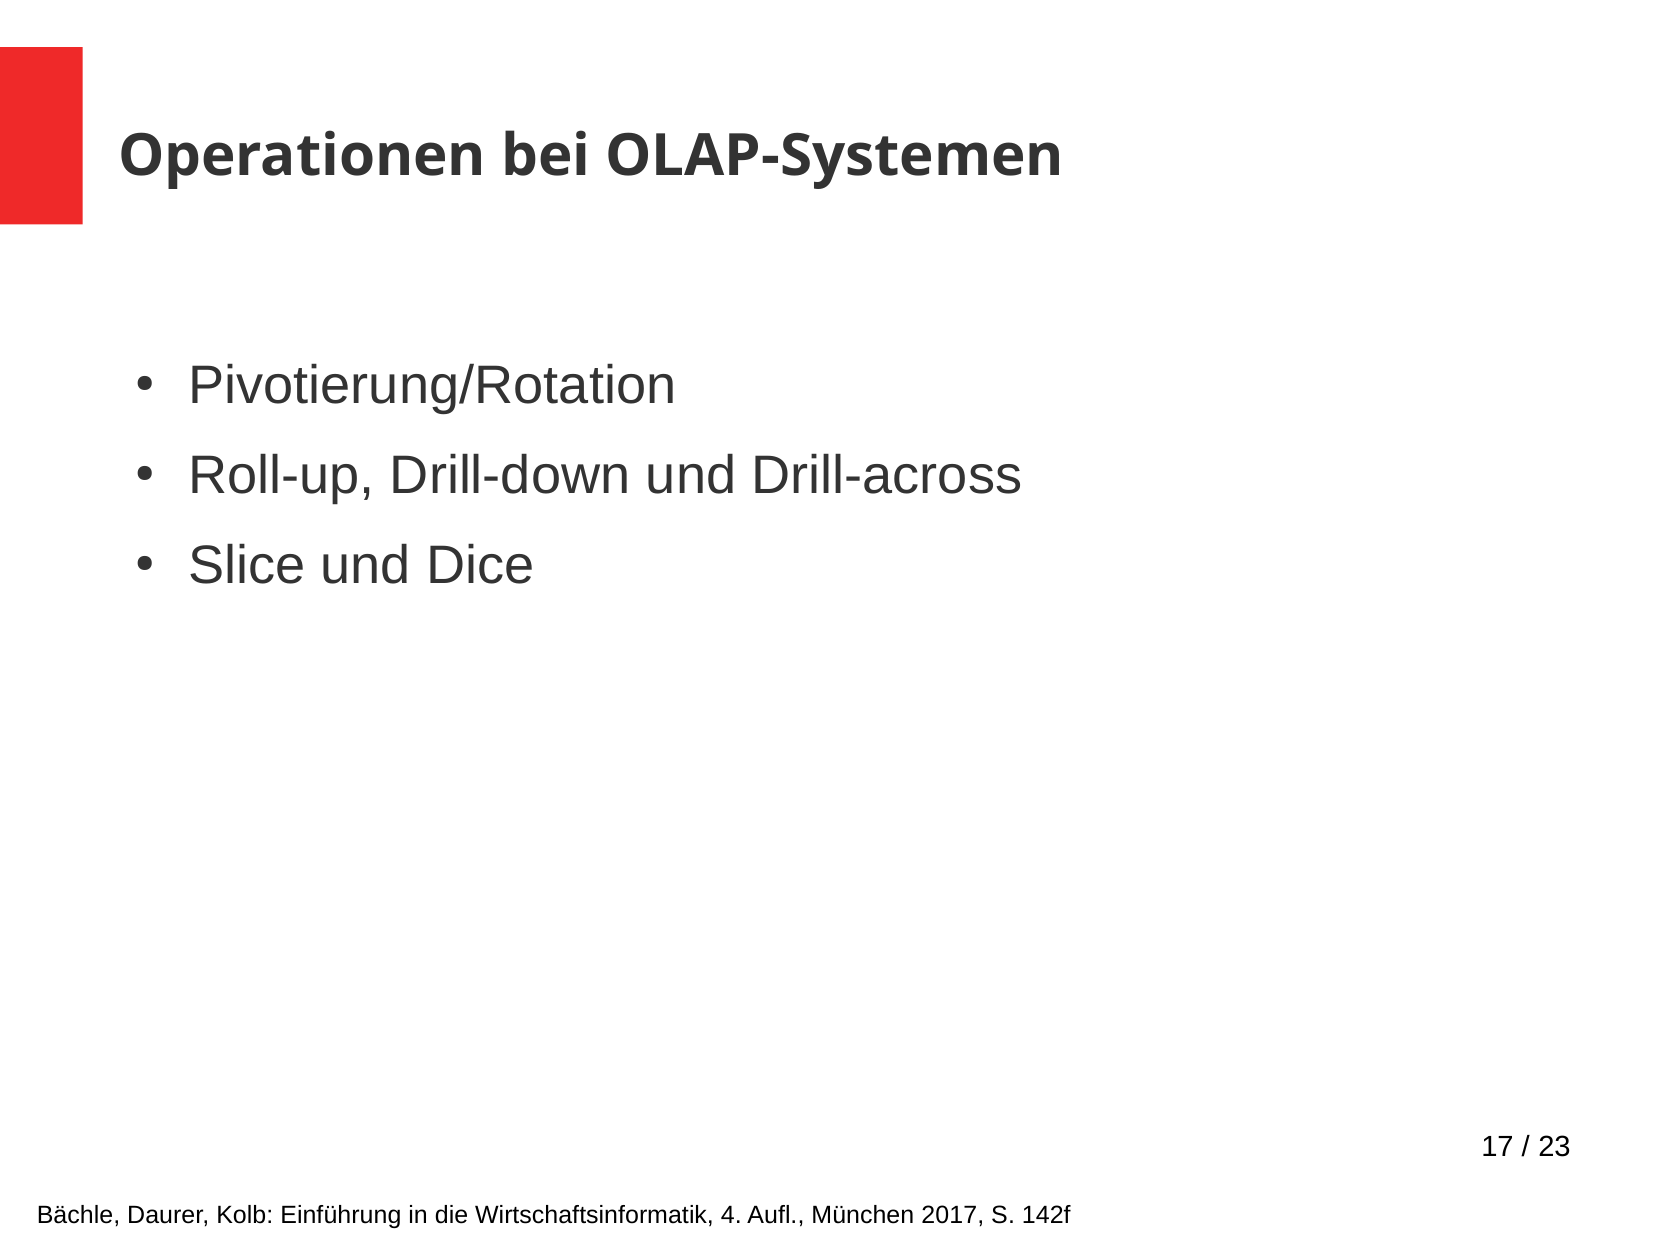

# Operationen bei OLAP-Systemen
Pivotierung/Rotation
Roll-up, Drill-down und Drill-across
Slice und Dice
17
Bächle, Daurer, Kolb: Einführung in die Wirtschaftsinformatik, 4. Aufl., München 2017, S. 142f